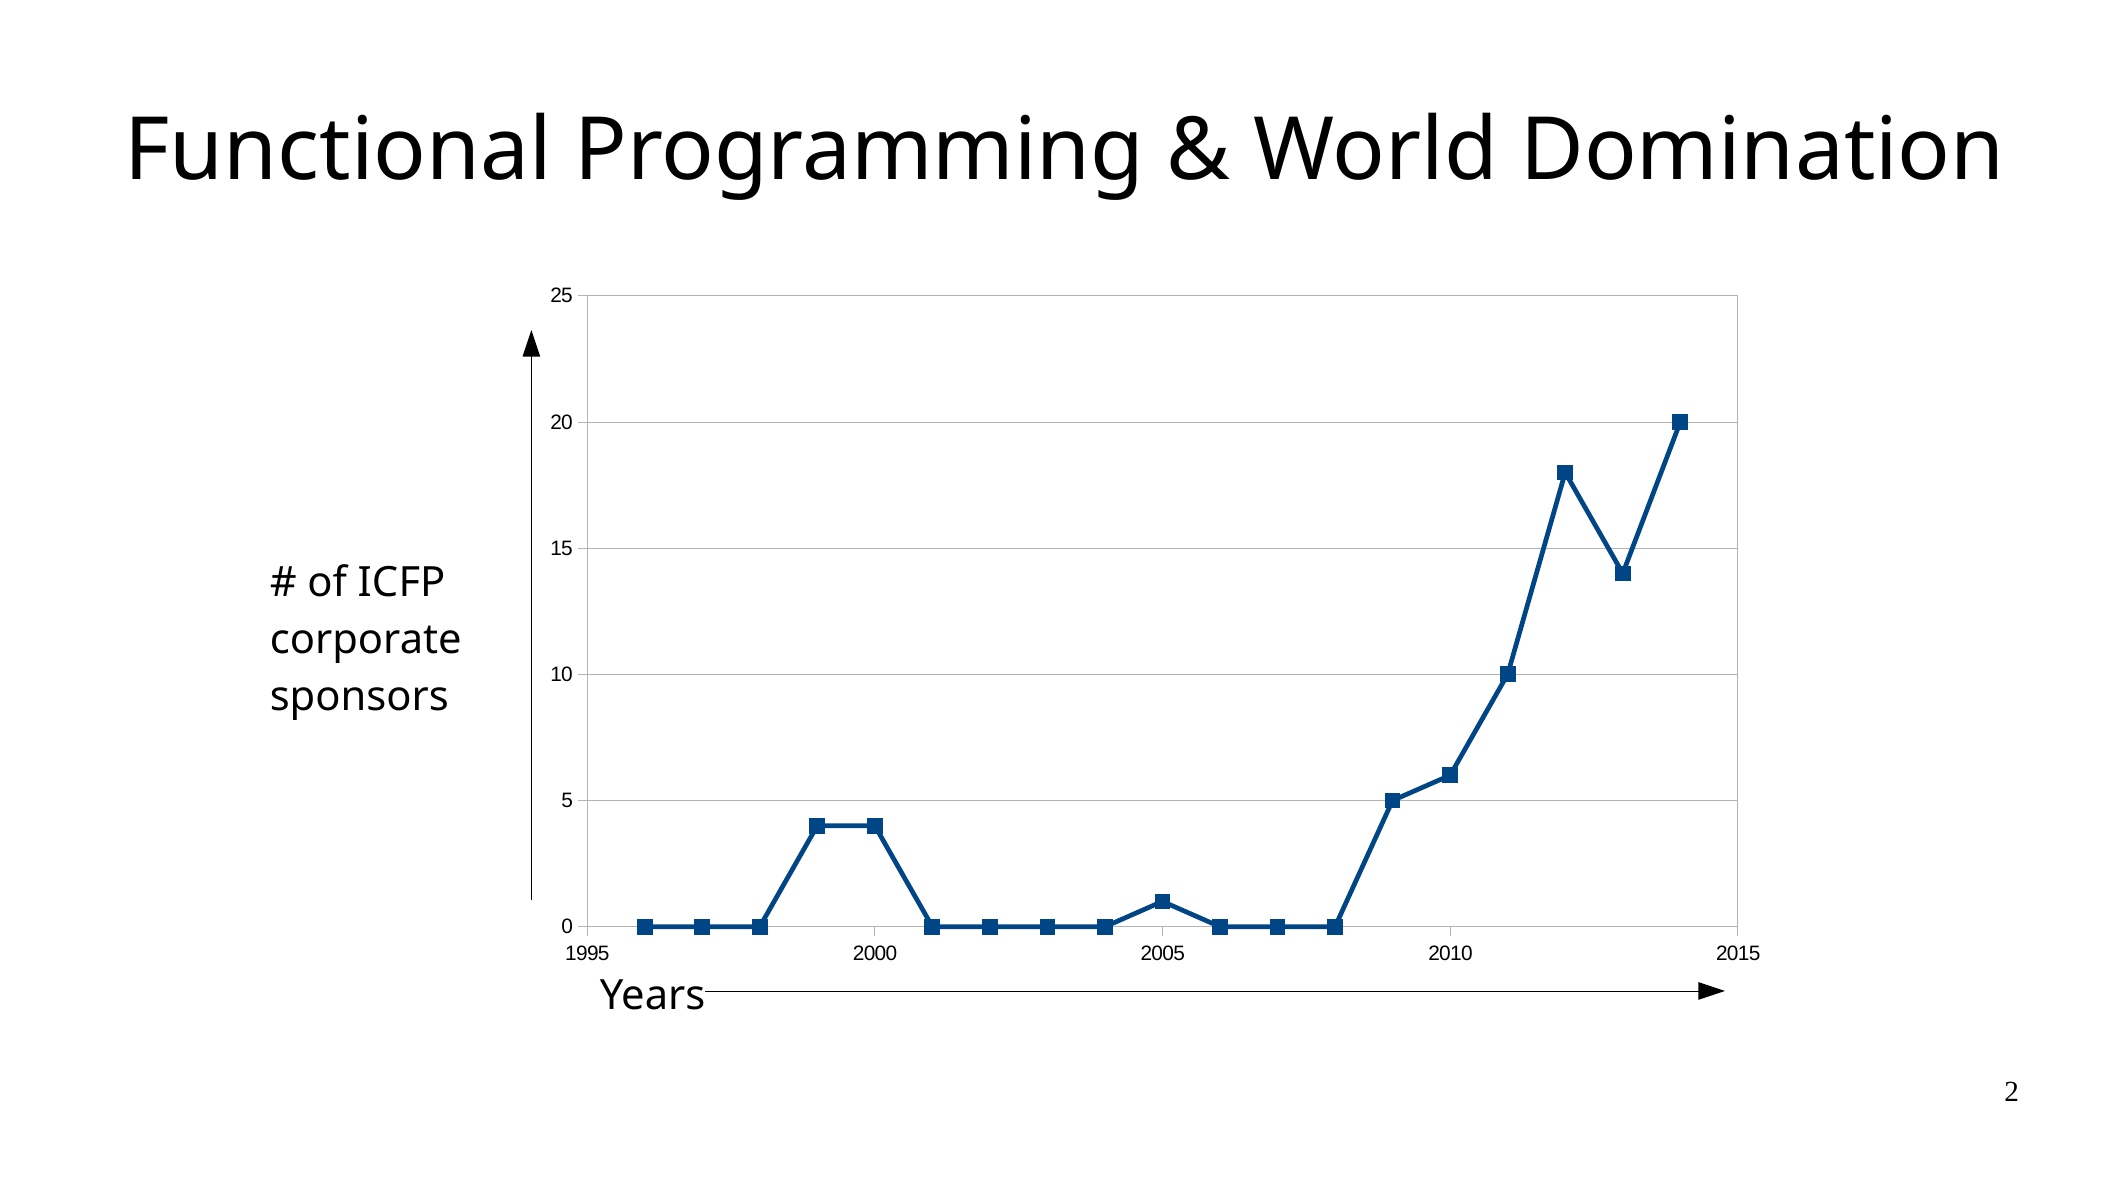

# Functional Programming & World Domination
### Chart
| Category | #ICFP corporate sponsors |
|---|---|
# of ICFP corporate sponsors
Years
2